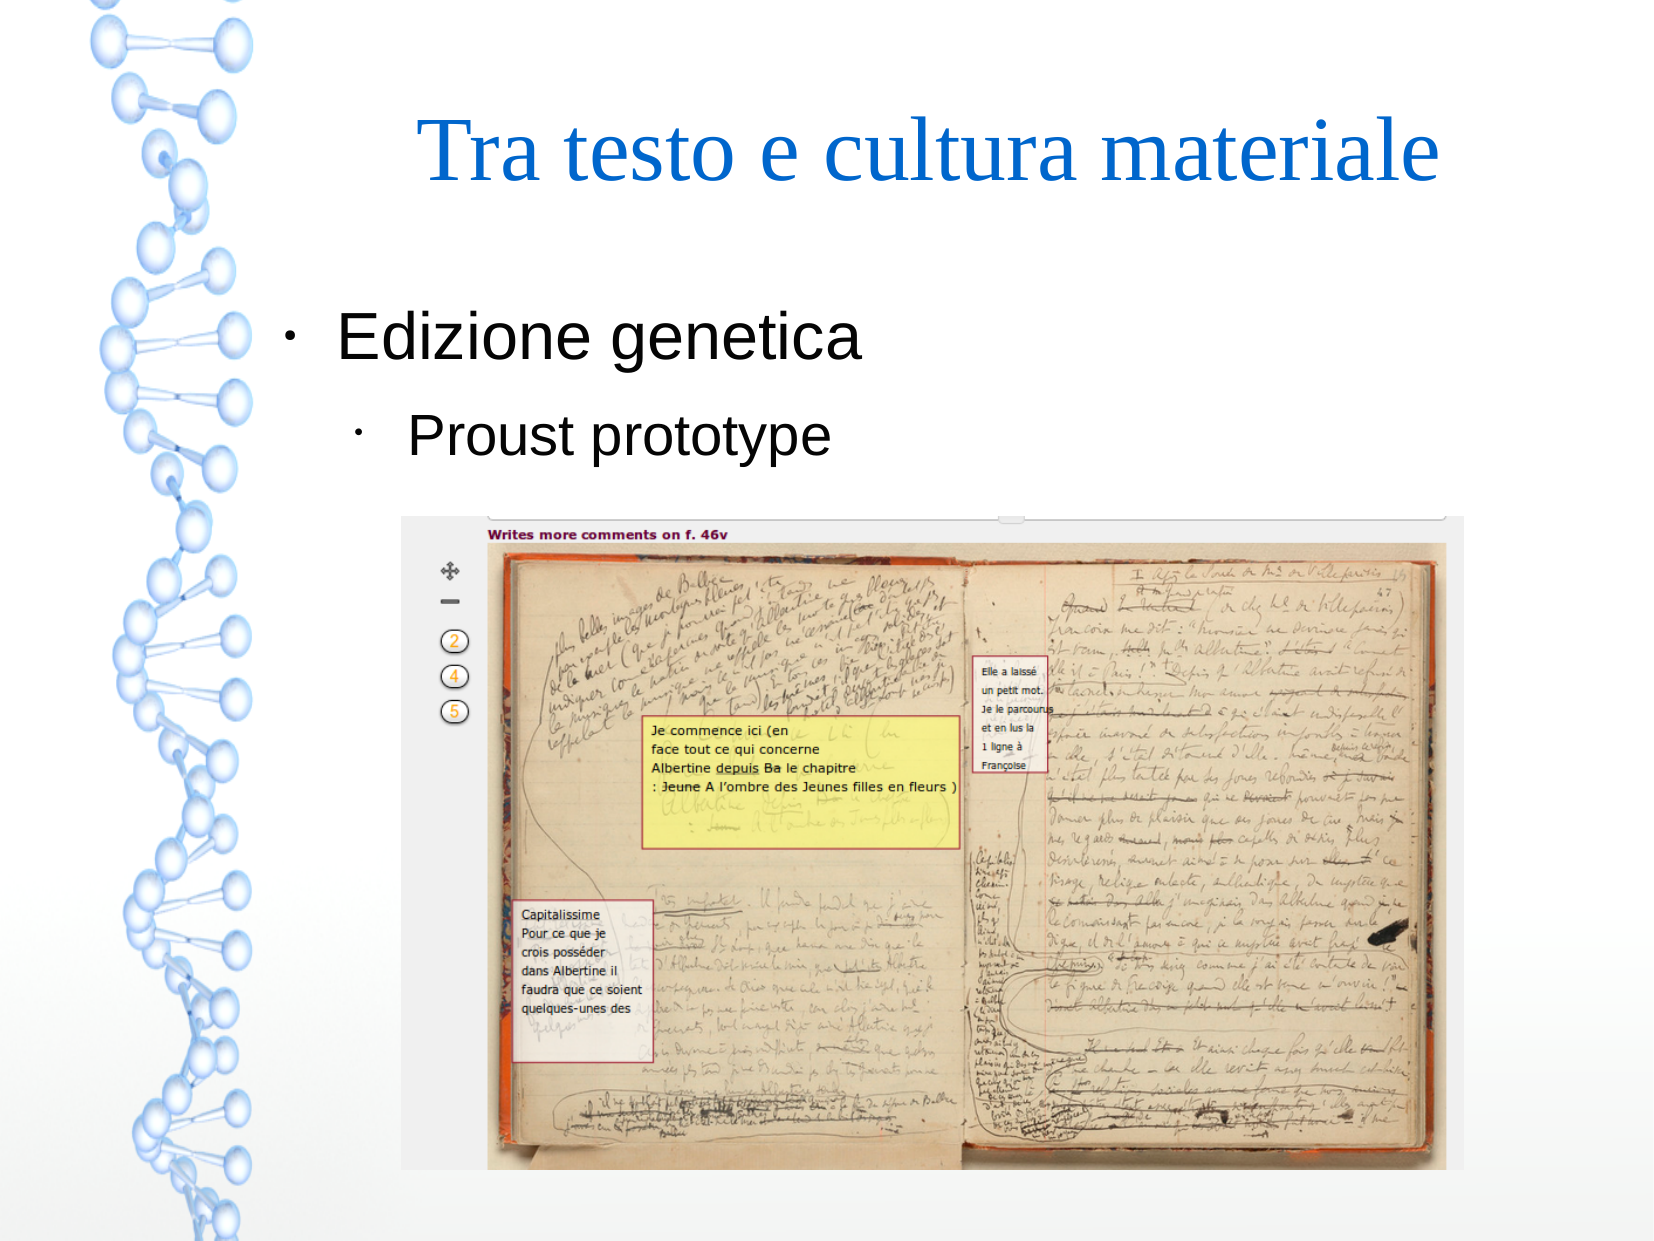

Tra testo e cultura materiale
# Edizione genetica
Proust prototype